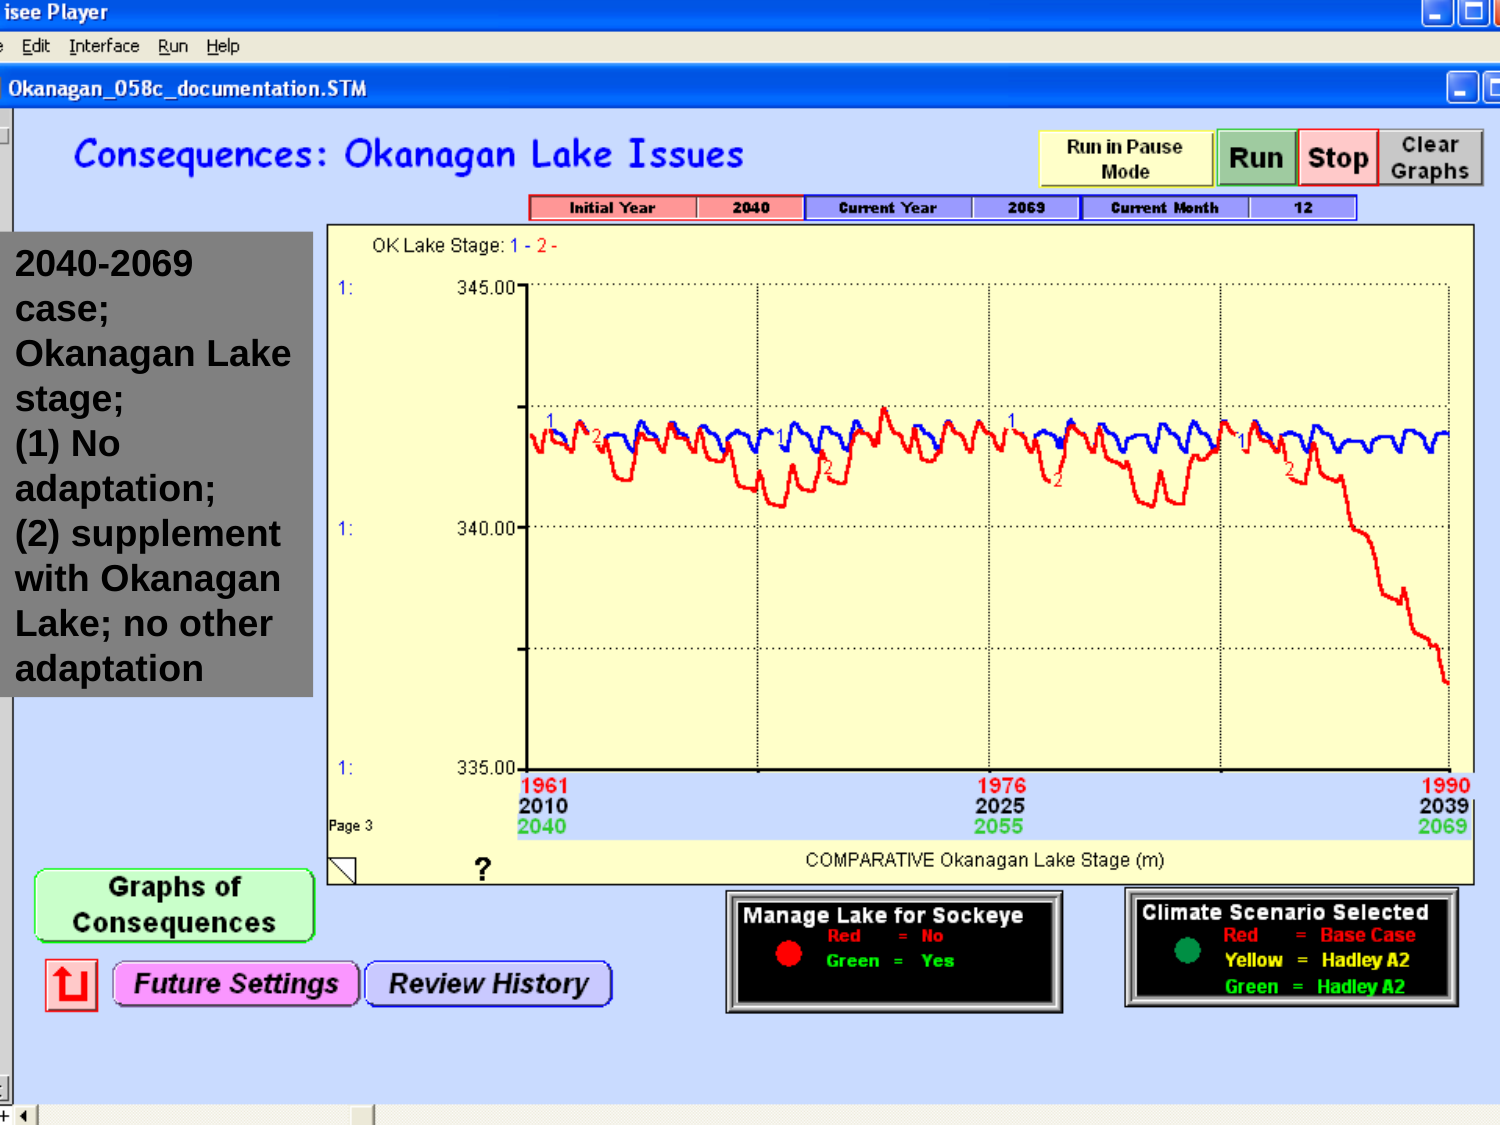

2040-2069 case;
Okanagan Lake stage;
(1) No adaptation;
(2) supplement with Okanagan Lake; no other adaptation